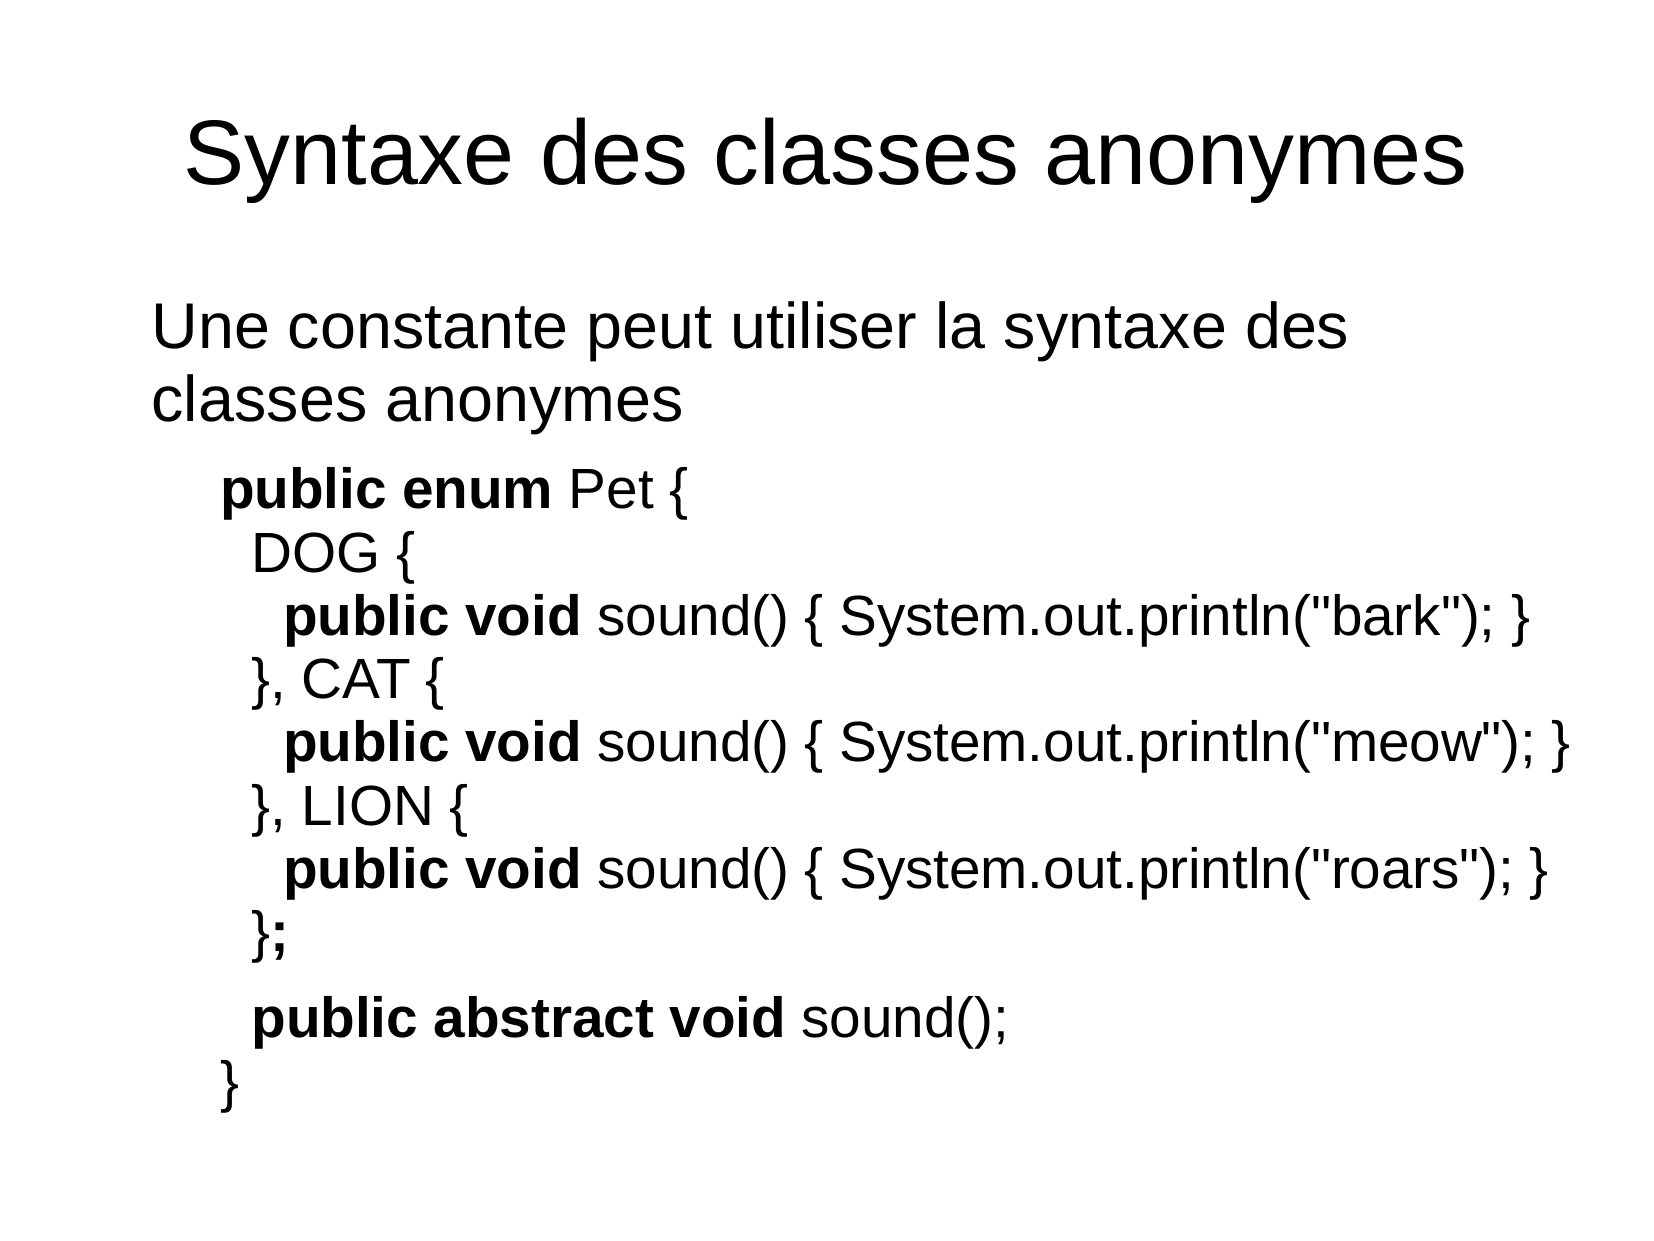

# Syntaxe des classes anonymes
Une constante peut utiliser la syntaxe des classes anonymes
public enum Pet {
 DOG {
 public void sound() { System.out.println("bark"); }
 }, CAT {
 public void sound() { System.out.println("meow"); }
 }, LION {
 public void sound() { System.out.println("roars"); }
 };
 public abstract void sound();
}